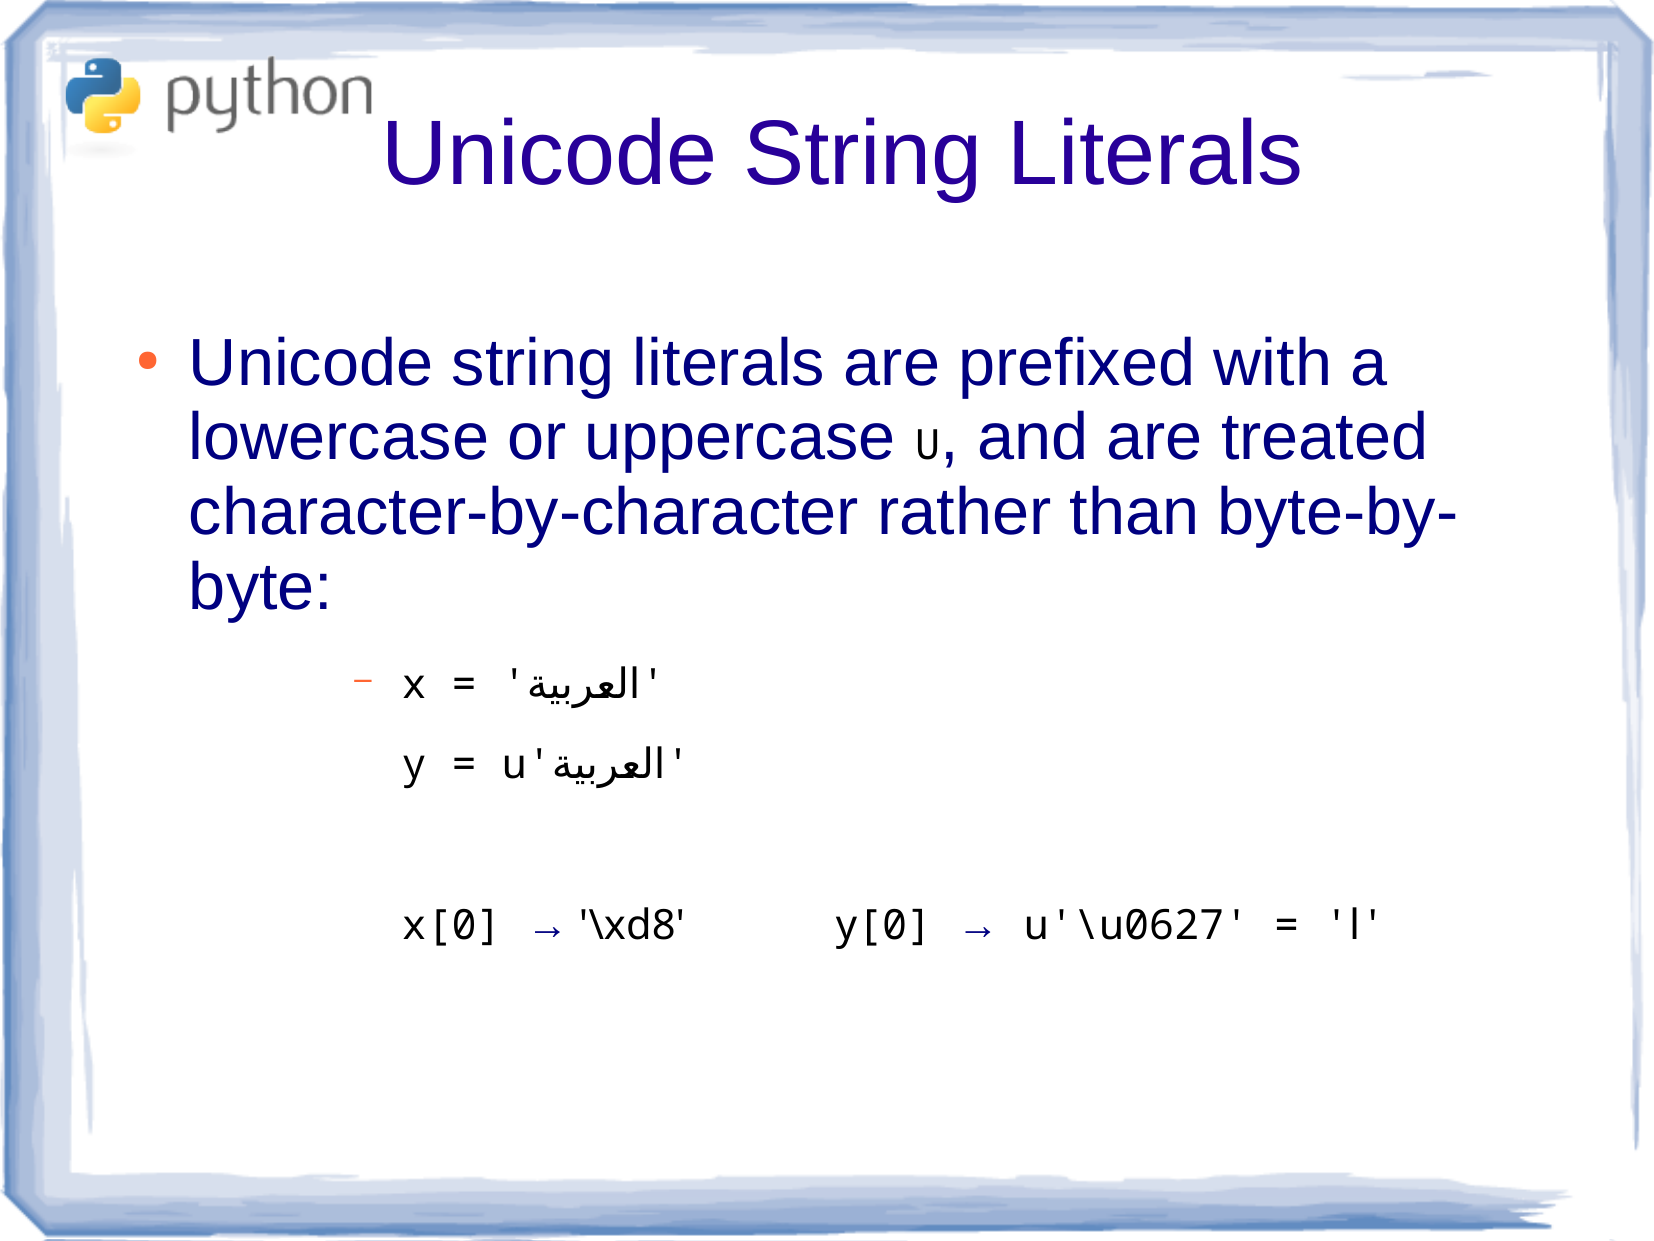

# Unicode String Literals
Unicode string literals are prefixed with a lowercase or uppercase U, and are treated character-by-character rather than byte-by-byte:
x = 'العربية'
y = u'العربية'
x[0] → '\xd8' y[0] → u'\u0627' = 'ا'